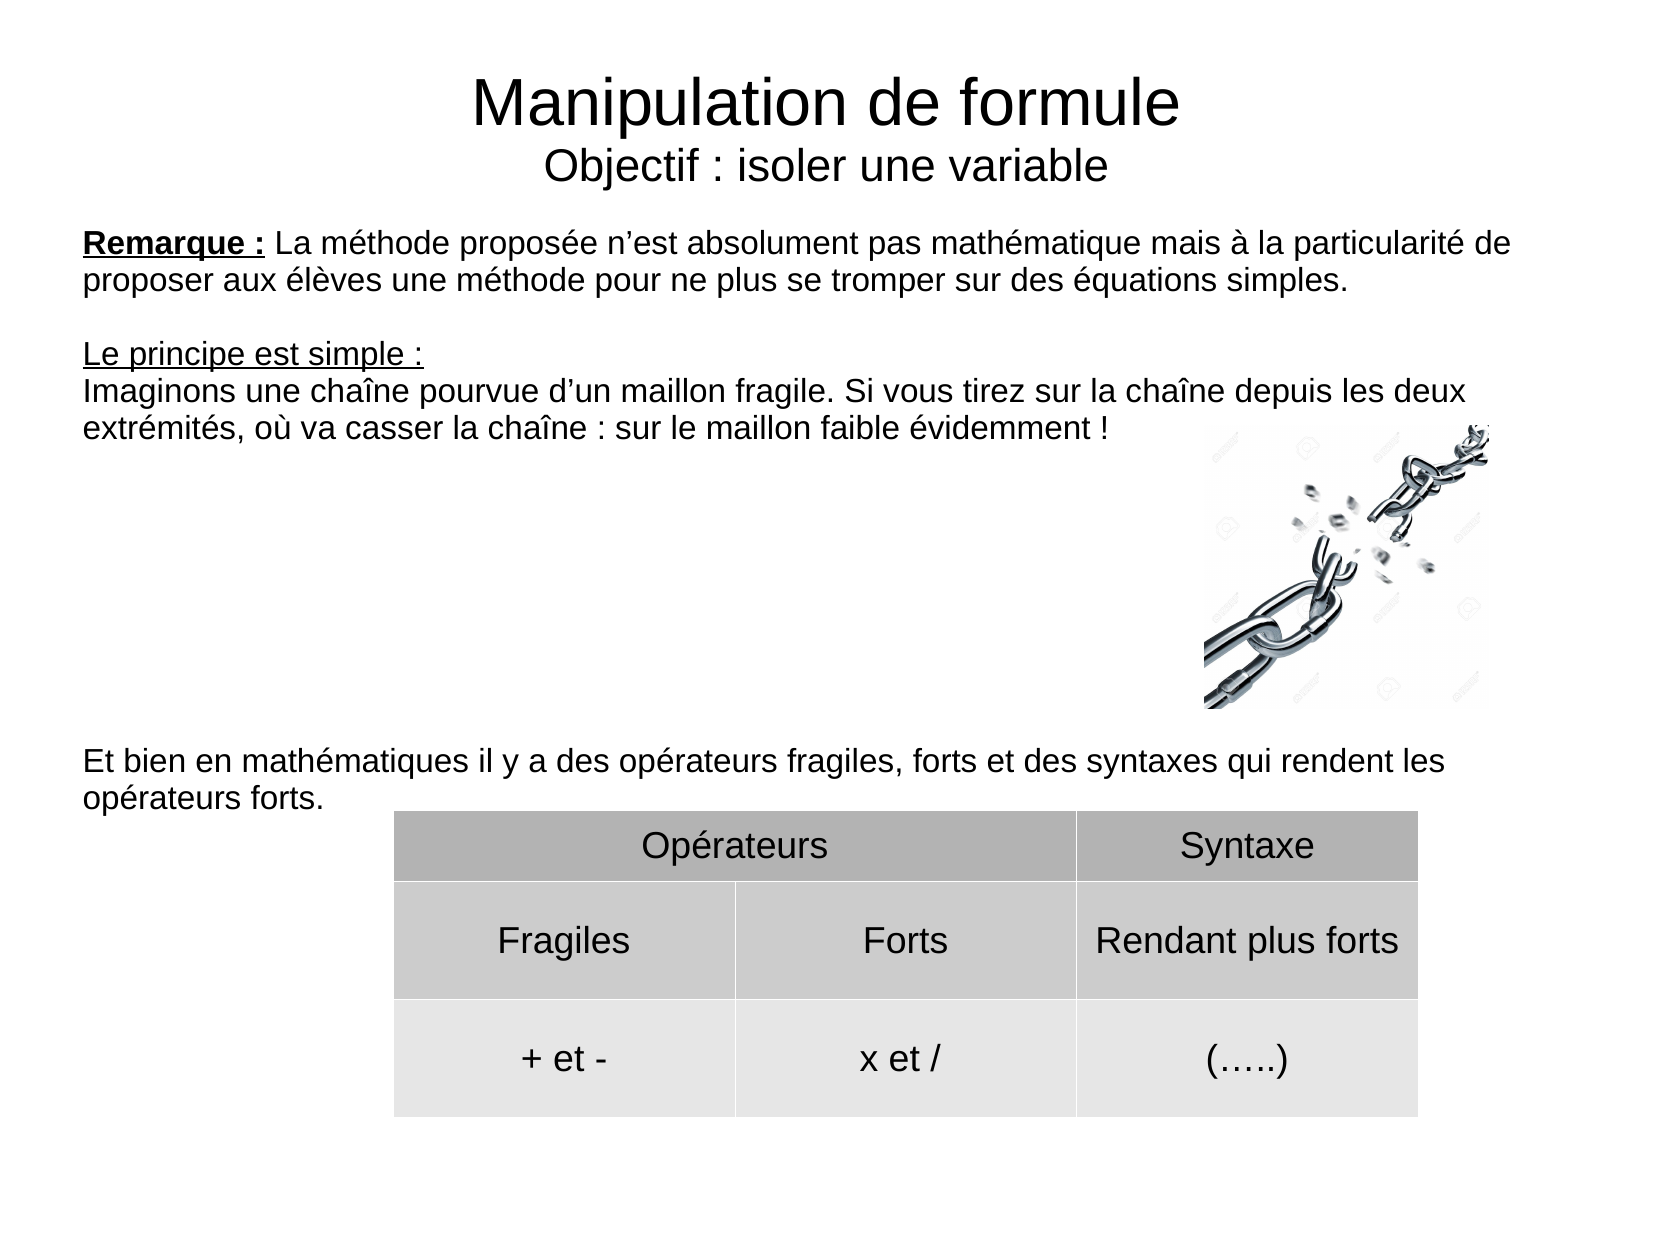

# Manipulation de formule Objectif : isoler une variable
Remarque : La méthode proposée n’est absolument pas mathématique mais à la particularité de proposer aux élèves une méthode pour ne plus se tromper sur des équations simples.
Le principe est simple :
Imaginons une chaîne pourvue d’un maillon fragile. Si vous tirez sur la chaîne depuis les deux extrémités, où va casser la chaîne : sur le maillon faible évidemment !
Et bien en mathématiques il y a des opérateurs fragiles, forts et des syntaxes qui rendent les opérateurs forts.
| Opérateurs | | Syntaxe |
| --- | --- | --- |
| Fragiles | Forts | Rendant plus forts |
| + et - | x et / | (…..) |